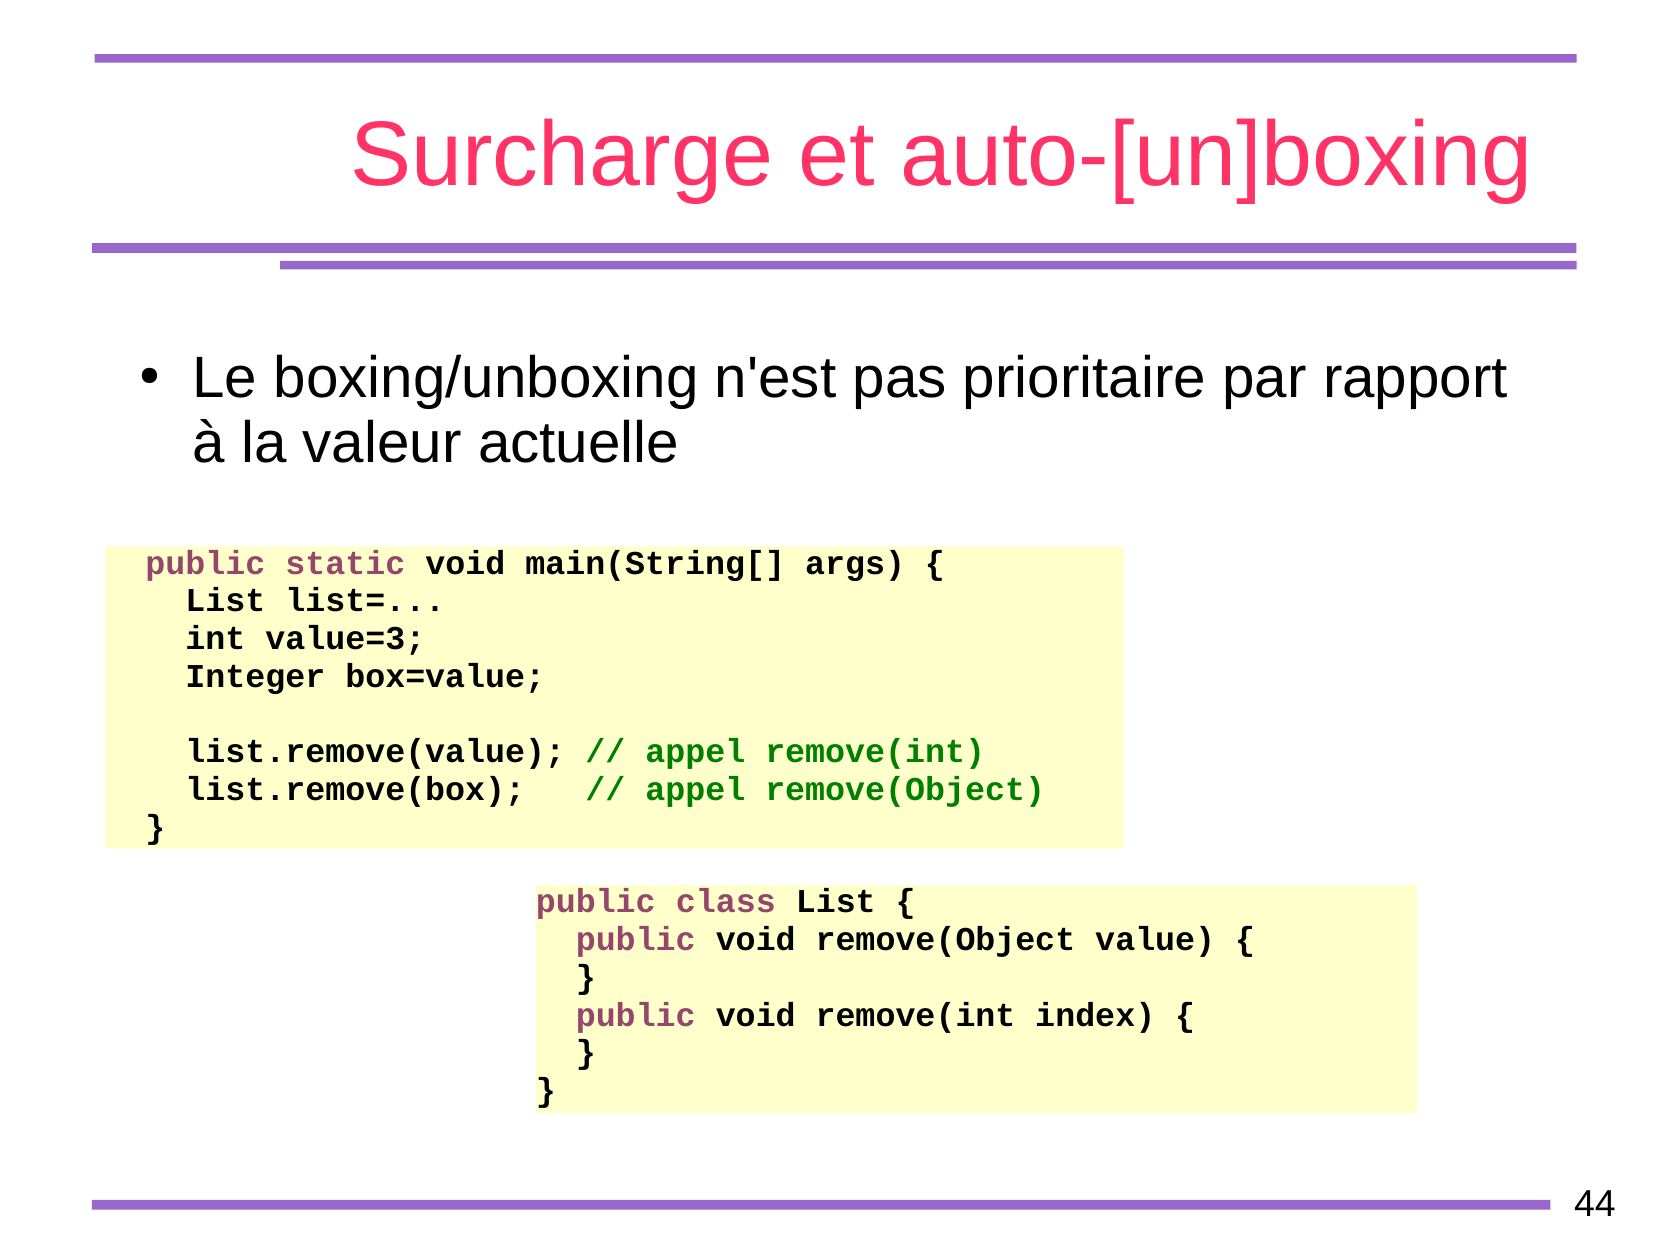

# Surcharge et auto-[un]boxing
Le boxing/unboxing n'est pas prioritaire par rapport à la valeur actuelle
 public static void main(String[] args) {
 List list=...
 int value=3;
 Integer box=value;
 list.remove(value); // appel remove(int)
 list.remove(box); // appel remove(Object)
 }
public class List {
 public void remove(Object value) {
 }
 public void remove(int index) {
 }
}